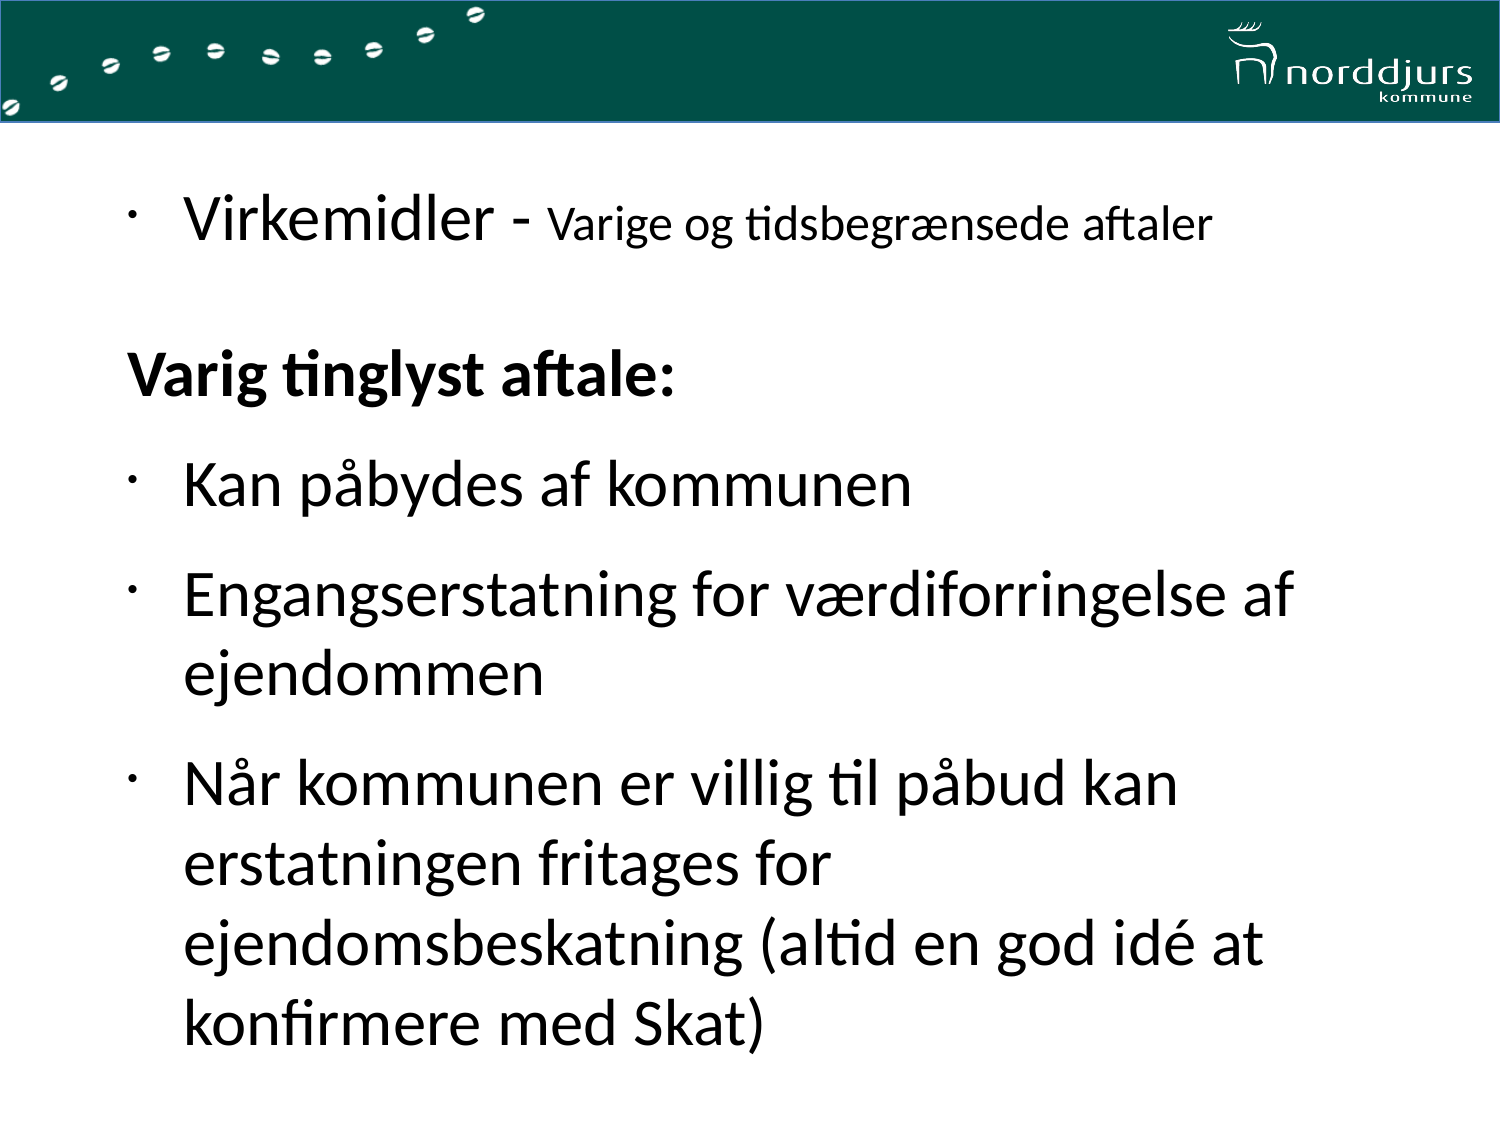

# Virkemidler - Varige og tidsbegrænsede aftaler
Varig tinglyst aftale:
Kan påbydes af kommunen
Engangserstatning for værdiforringelse af ejendommen
Når kommunen er villig til påbud kan erstatningen fritages for ejendomsbeskatning (altid en god idé at konfirmere med Skat)
Tidsbegrænset aftale:
5-10 års løbetid
Årlig erstatning for nedgang i indtjening – skattepligtig
God løsning hvis der er usikkerhed om kildepladsens fremtid
Kræver at kommunen er villig til påbud, hvis aftalen ikke kan fornyes.